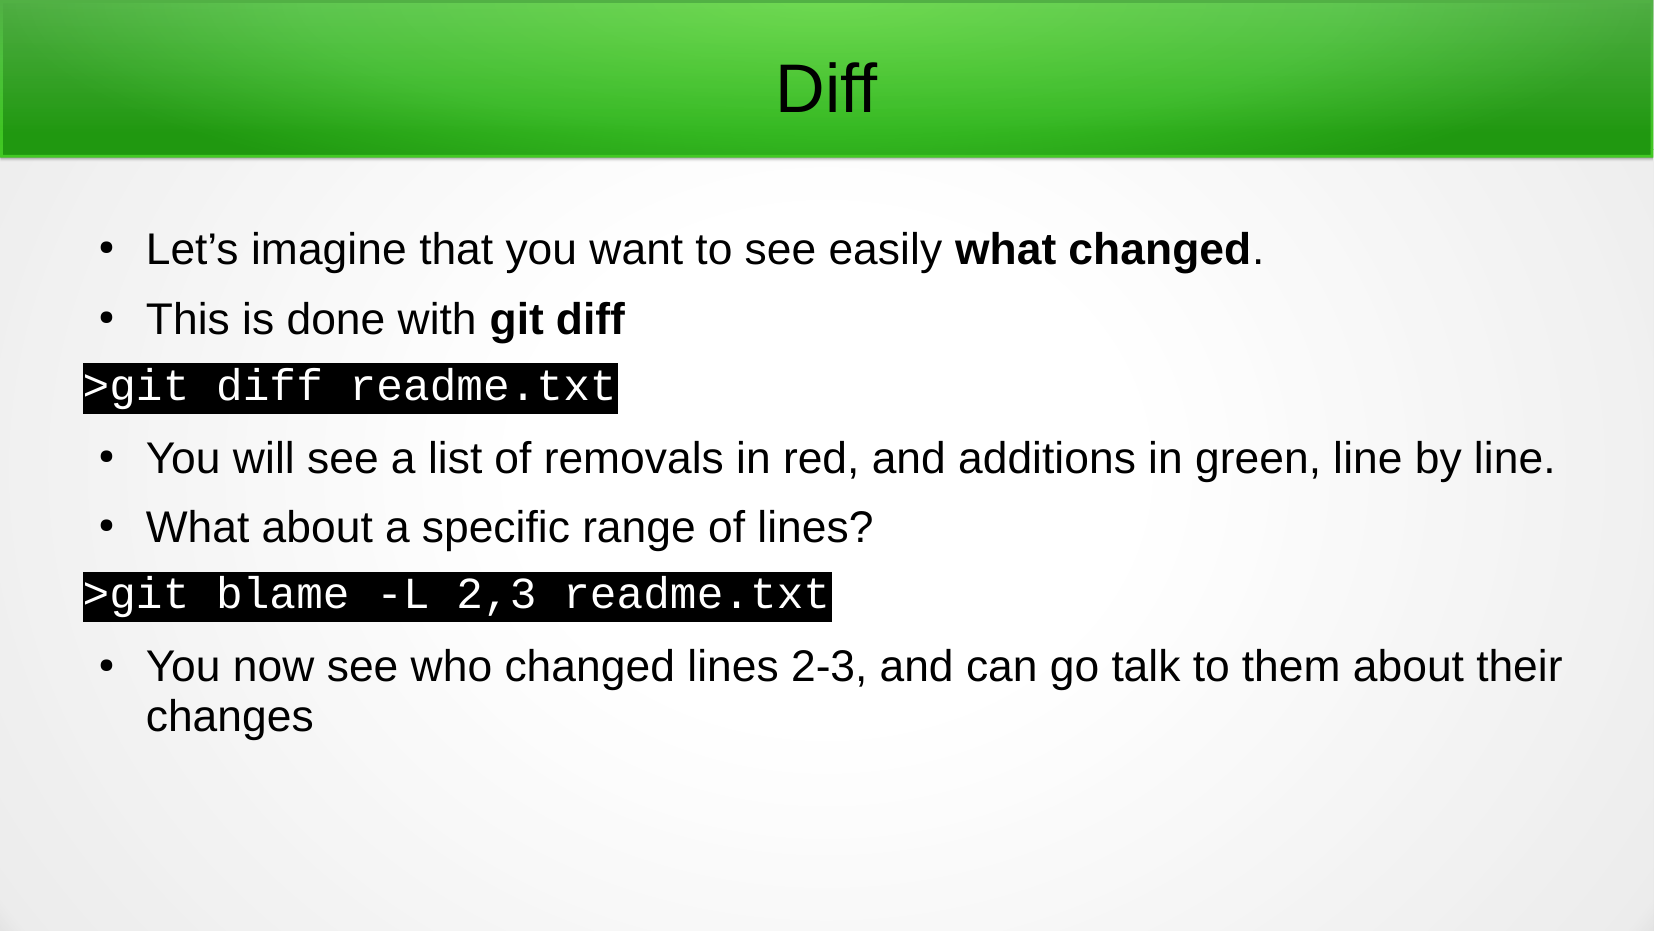

# Diff
Let’s imagine that you want to see easily what changed.
This is done with git diff
>git diff readme.txt
You will see a list of removals in red, and additions in green, line by line.
What about a specific range of lines?
>git blame -L 2,3 readme.txt
You now see who changed lines 2-3, and can go talk to them about their changes